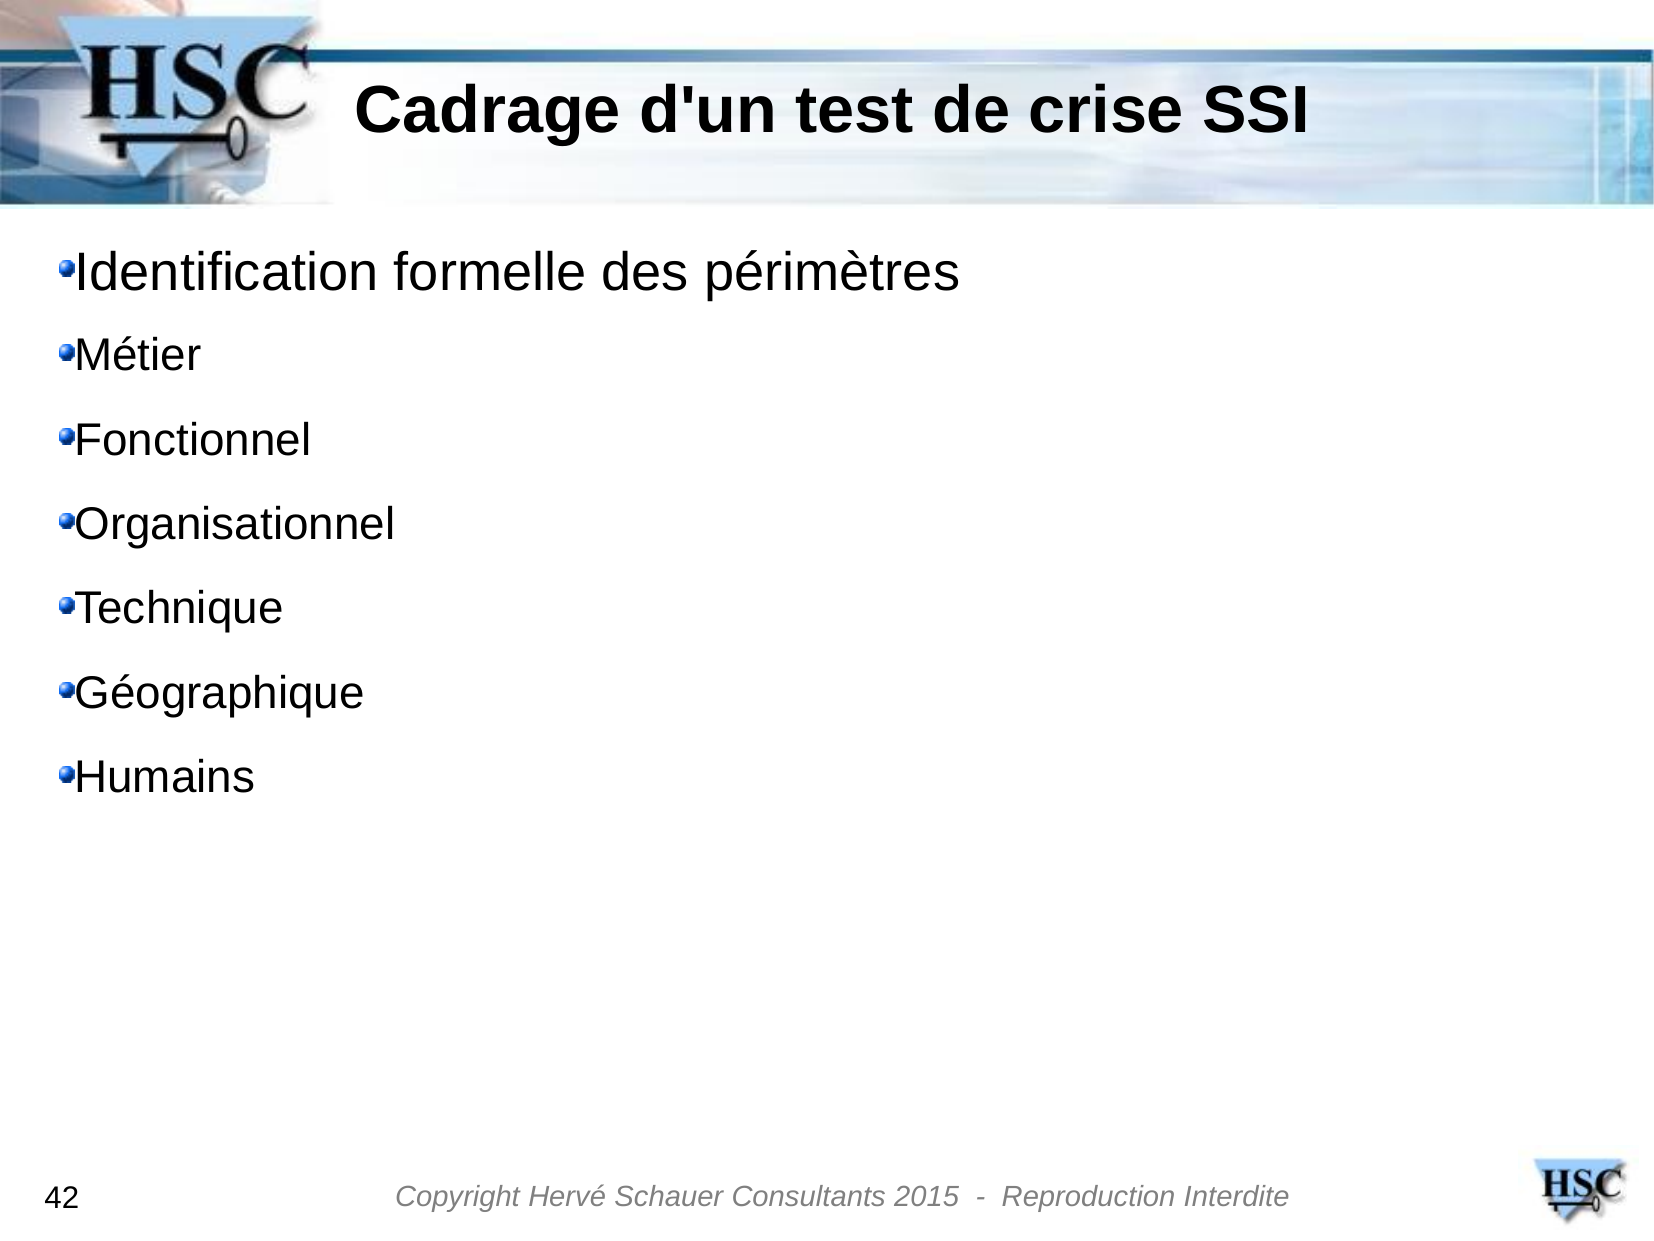

# Cadrage d'un test de crise SSI
Identification formelle des périmètres
Métier
Fonctionnel
Organisationnel
Technique
Géographique
Humains